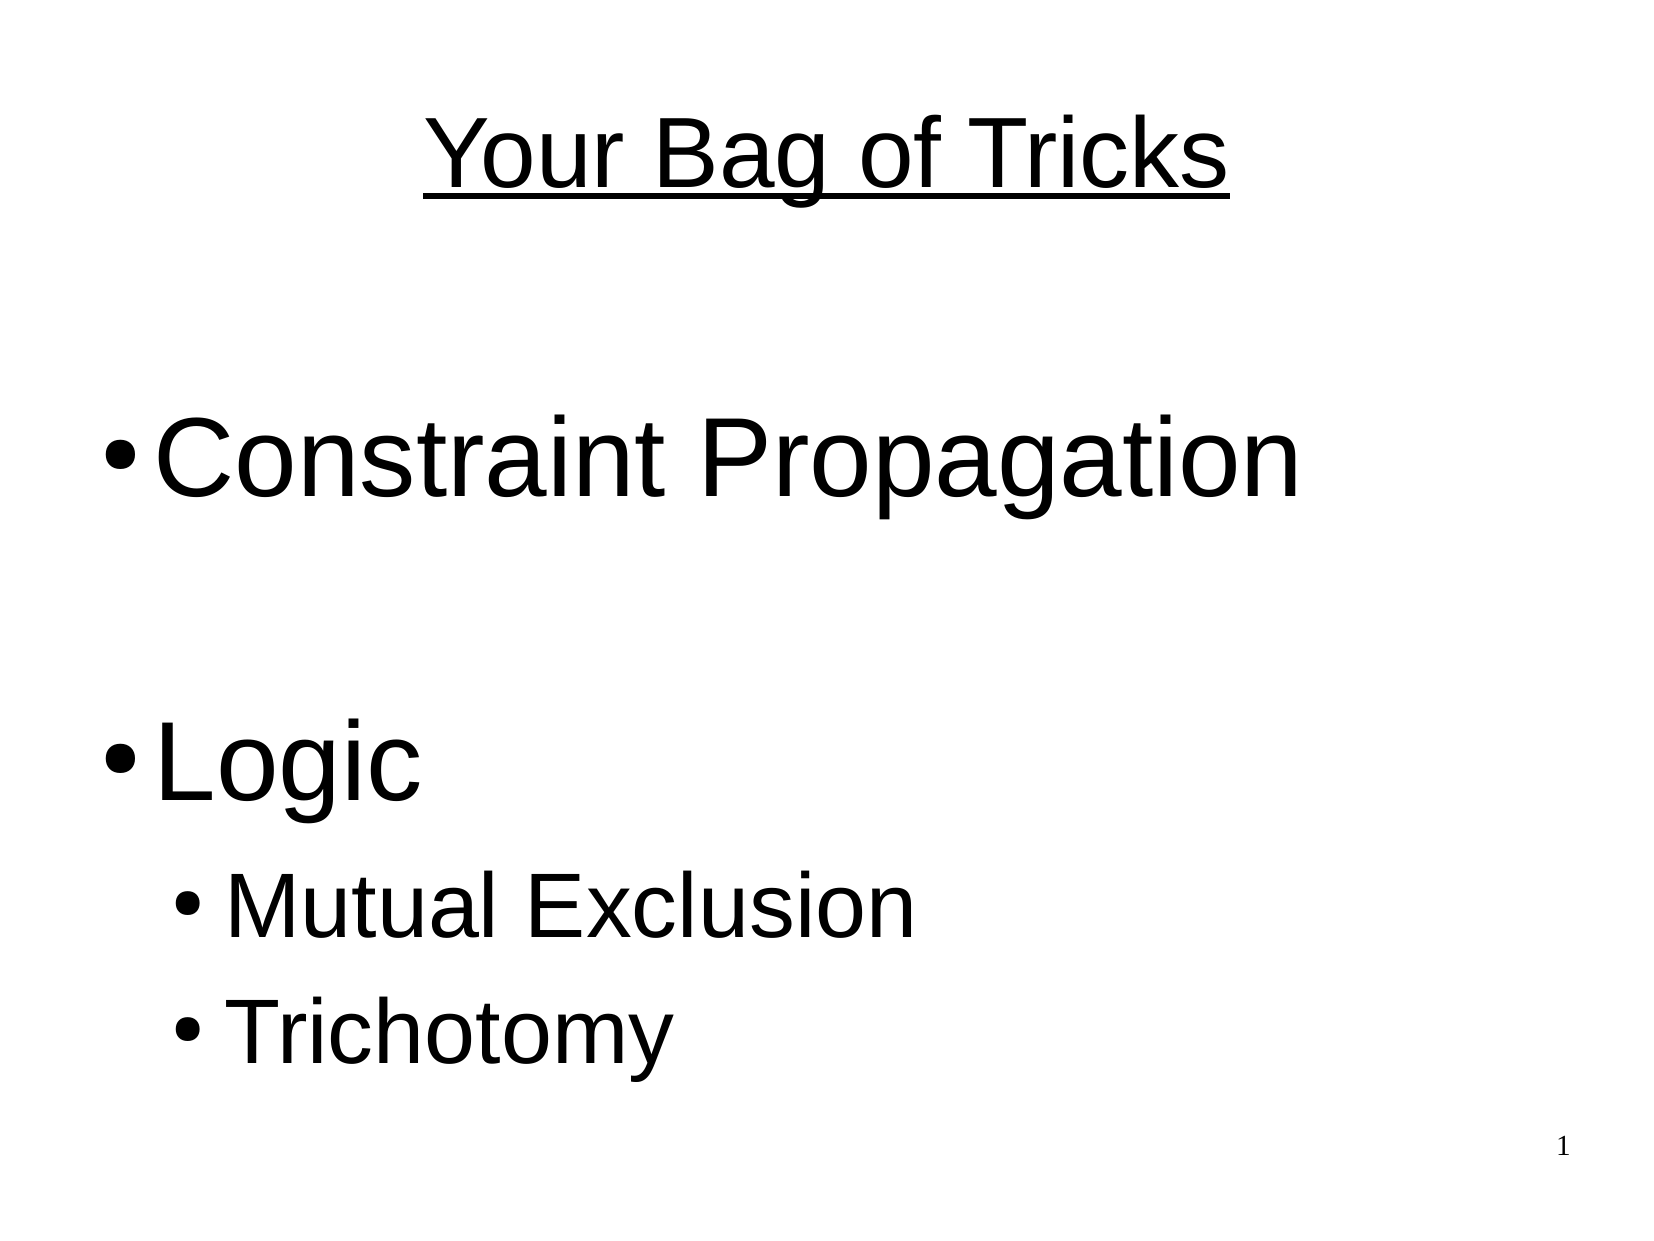

# Your Bag of Tricks
Constraint Propagation
Logic
Mutual Exclusion
Trichotomy
1